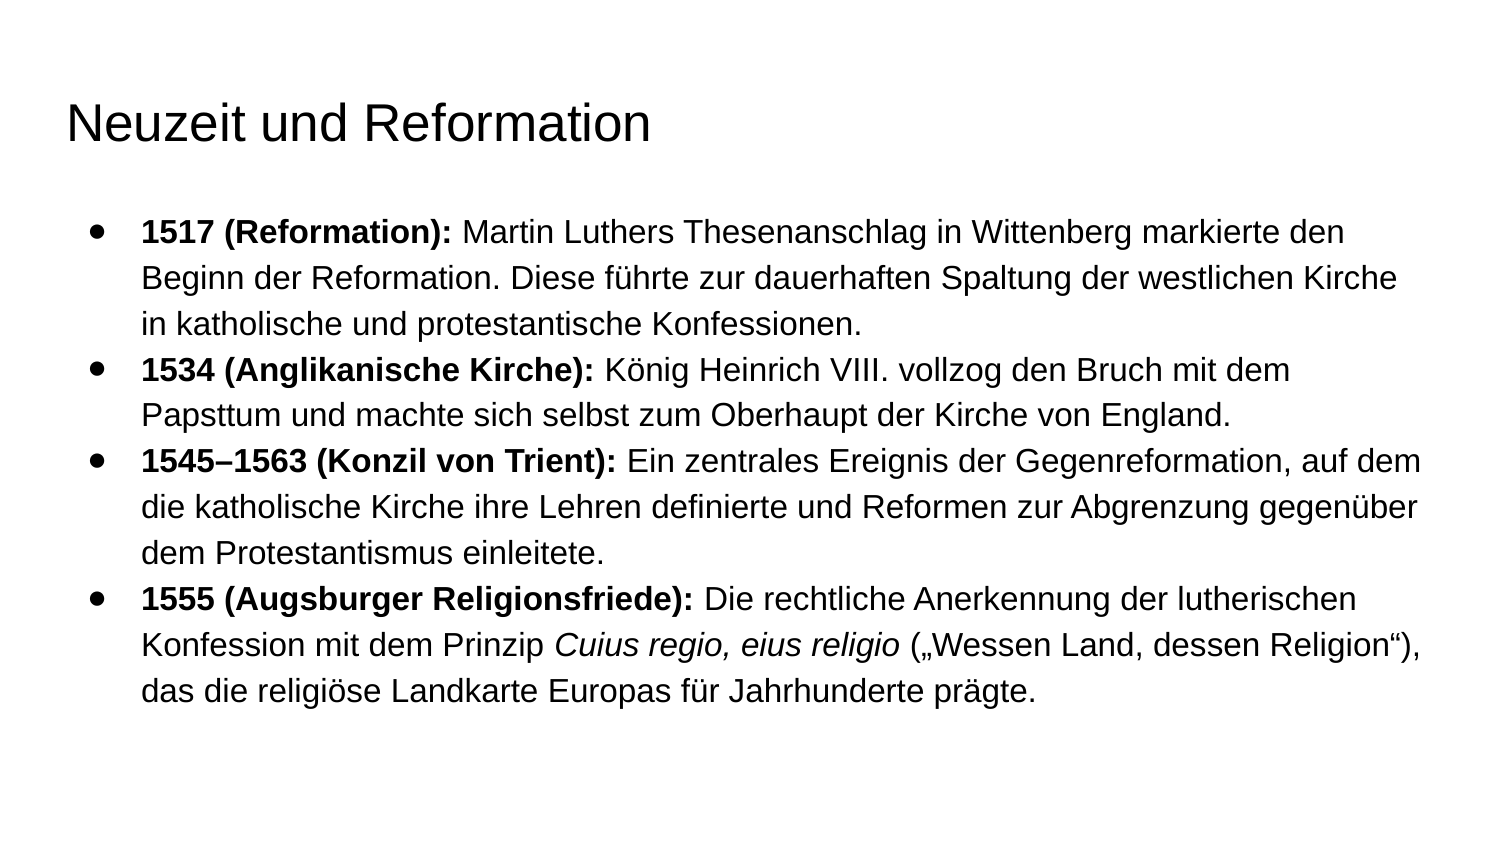

# Neuzeit und Reformation
1517 (Reformation): Martin Luthers Thesenanschlag in Wittenberg markierte den Beginn der Reformation. Diese führte zur dauerhaften Spaltung der westlichen Kirche in katholische und protestantische Konfessionen.
1534 (Anglikanische Kirche): König Heinrich VIII. vollzog den Bruch mit dem Papsttum und machte sich selbst zum Oberhaupt der Kirche von England.
1545–1563 (Konzil von Trient): Ein zentrales Ereignis der Gegenreformation, auf dem die katholische Kirche ihre Lehren definierte und Reformen zur Abgrenzung gegenüber dem Protestantismus einleitete.
1555 (Augsburger Religionsfriede): Die rechtliche Anerkennung der lutherischen Konfession mit dem Prinzip Cuius regio, eius religio („Wessen Land, dessen Religion“), das die religiöse Landkarte Europas für Jahrhunderte prägte.